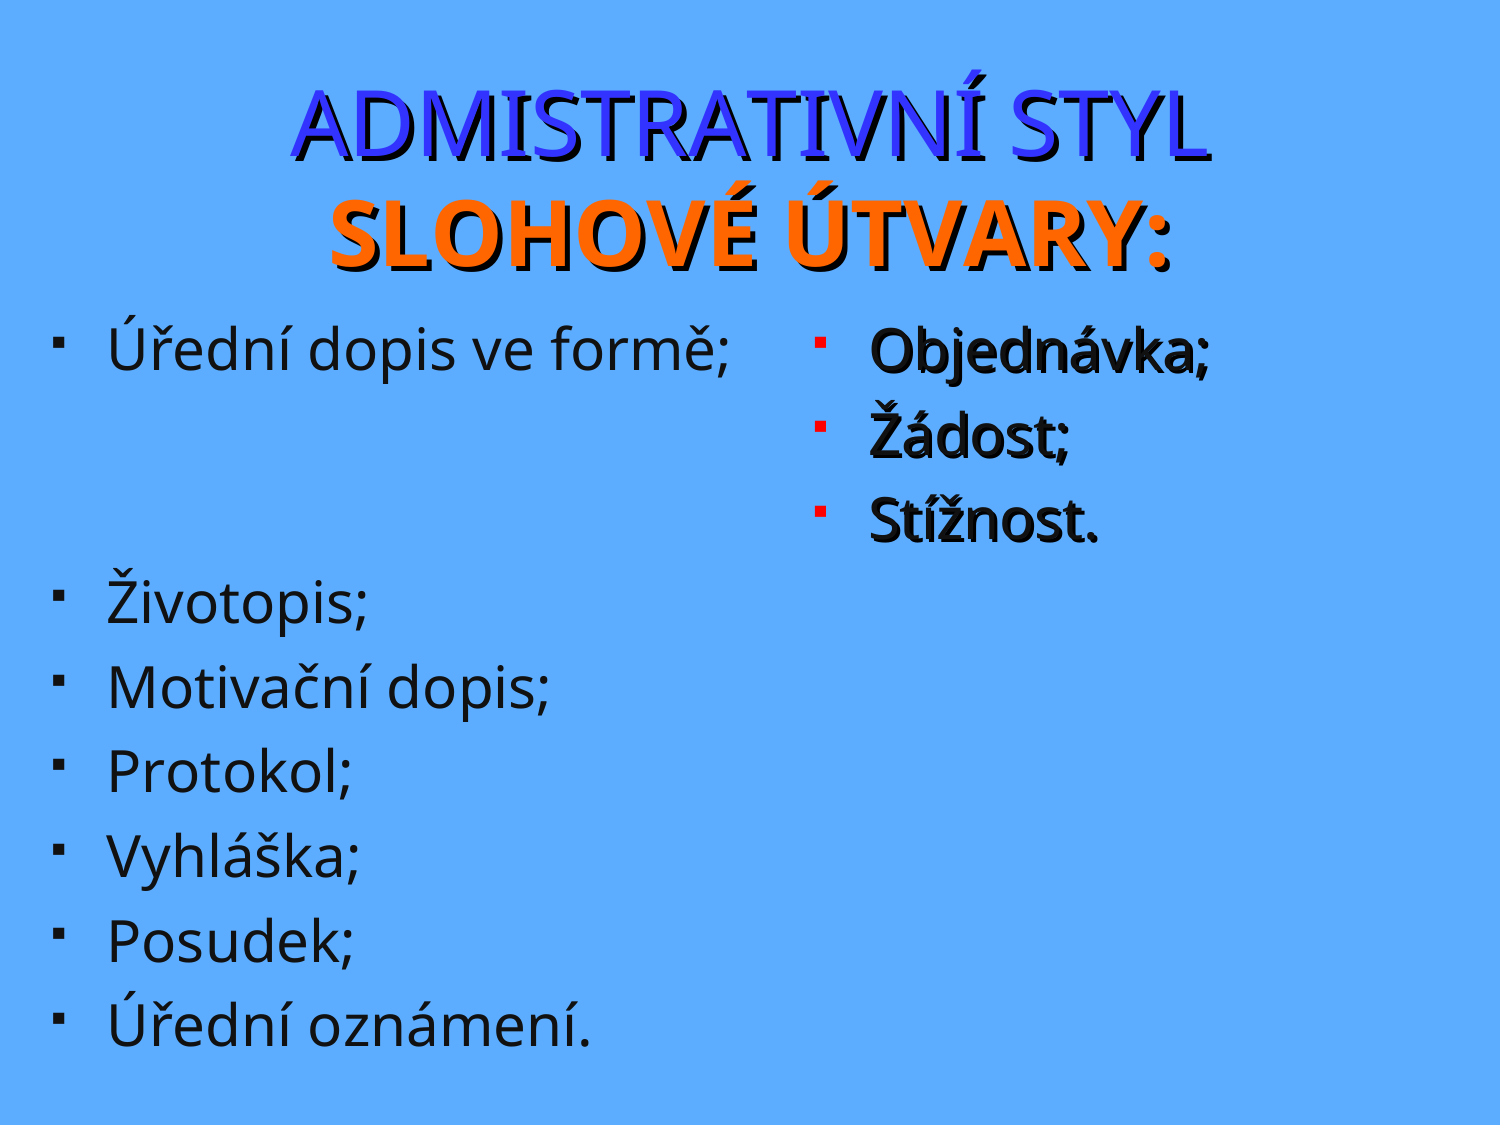

# ADMISTRATIVNÍ STYL SLOHOVÉ ÚTVARY:
Úřední dopis ve formě;
Životopis;
Motivační dopis;
Protokol;
Vyhláška;
Posudek;
Úřední oznámení.
Objednávka;
Žádost;
Stížnost.